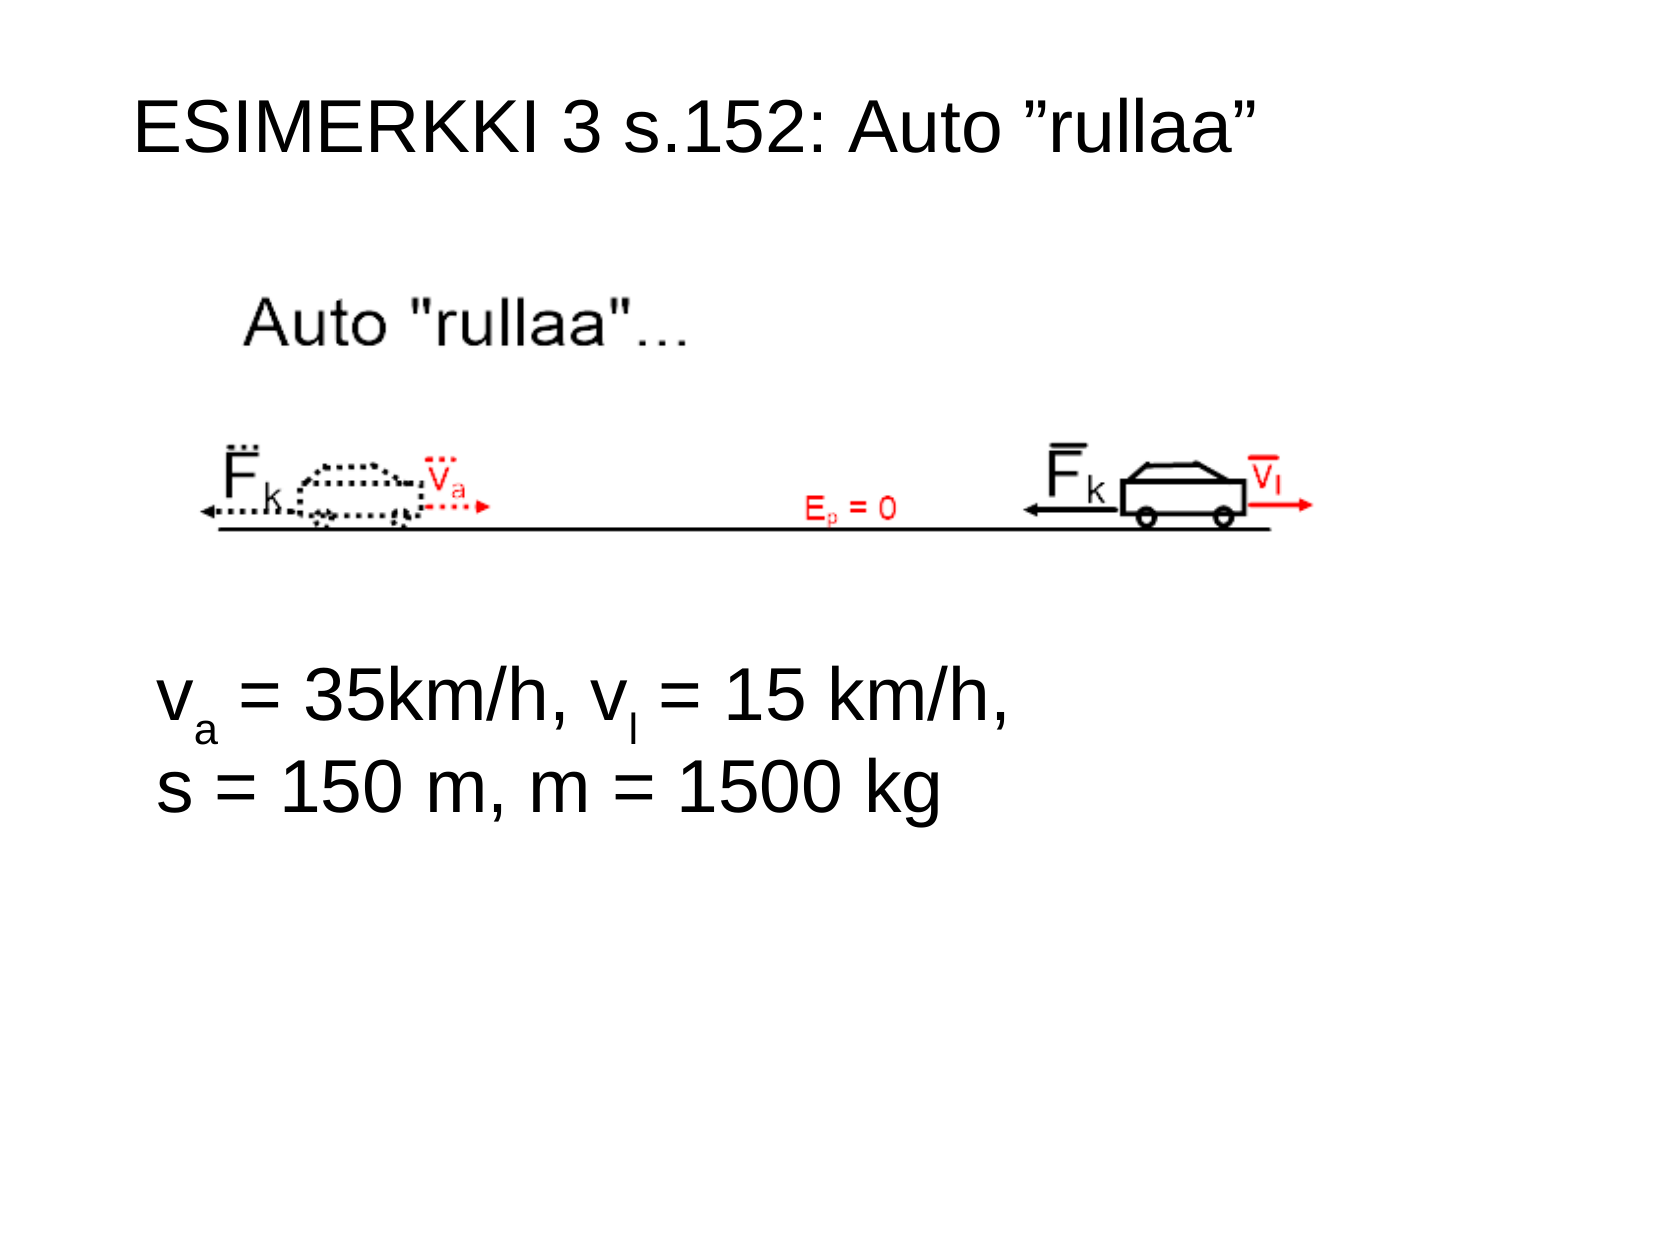

ESIMERKKI 3 s.152: Auto ”rullaa”
va = 35km/h, vl = 15 km/h,
s = 150 m, m = 1500 kg